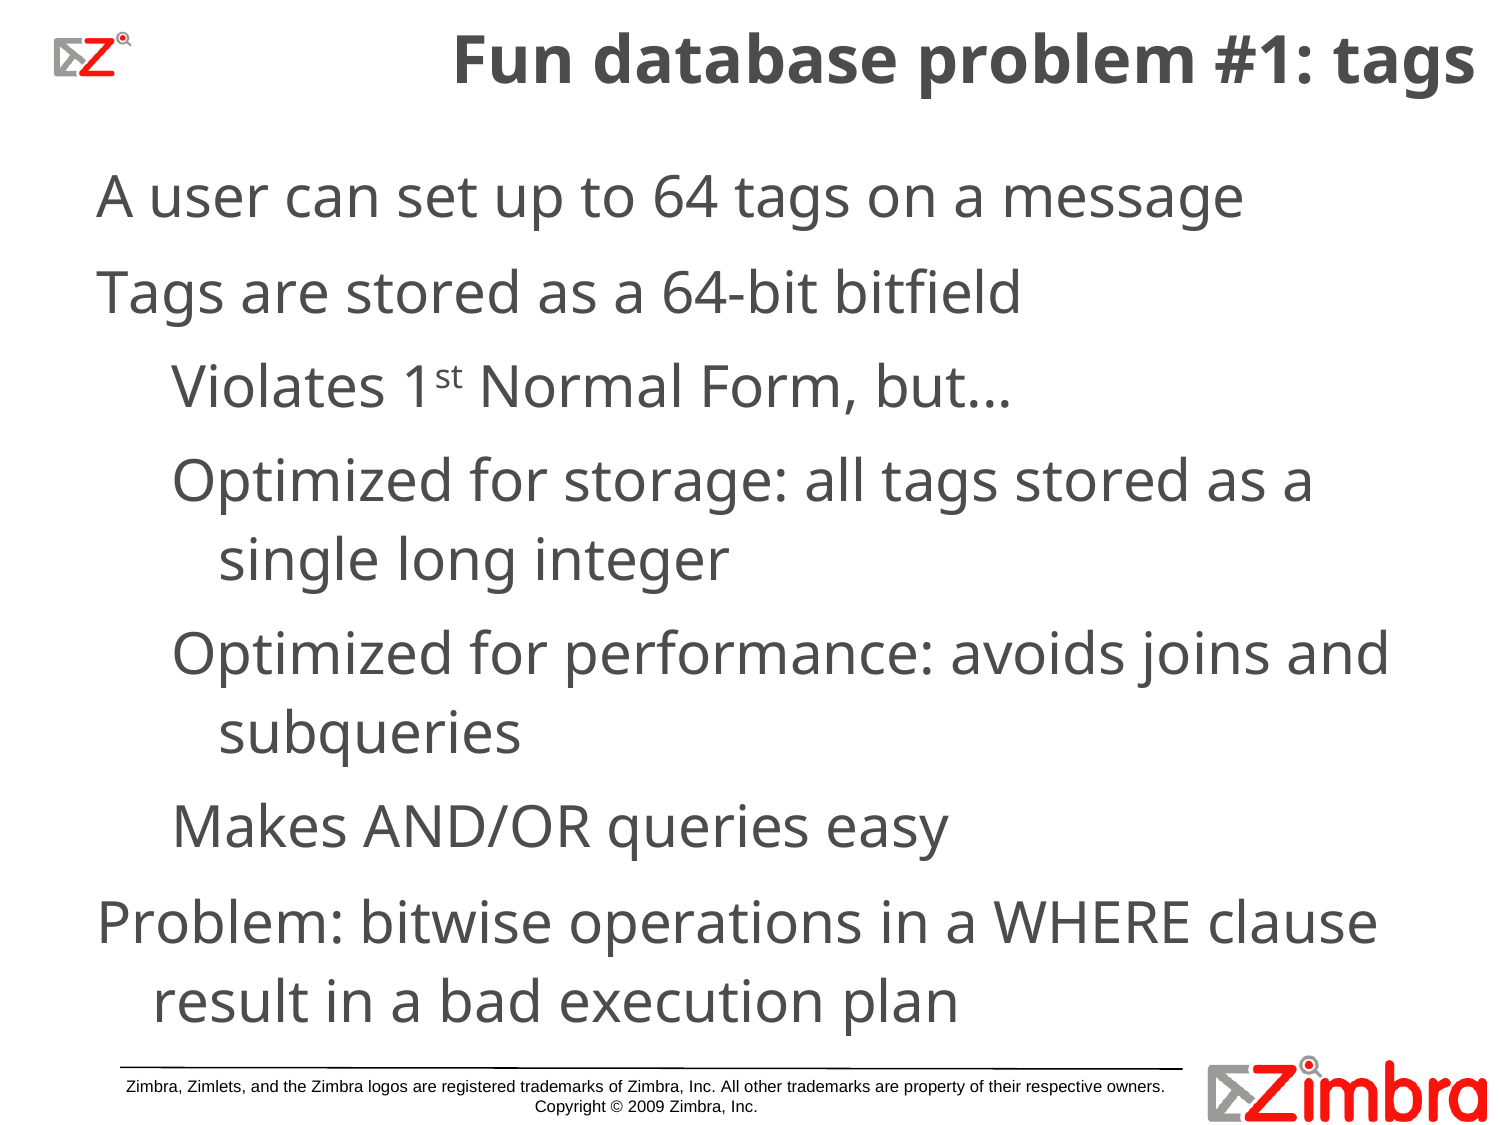

# Fun database problem #1: tags
A user can set up to 64 tags on a message
Tags are stored as a 64-bit bitfield
Violates 1st Normal Form, but...
Optimized for storage: all tags stored as a single long integer
Optimized for performance: avoids joins and subqueries
Makes AND/OR queries easy
Problem: bitwise operations in a WHERE clause result in a bad execution plan